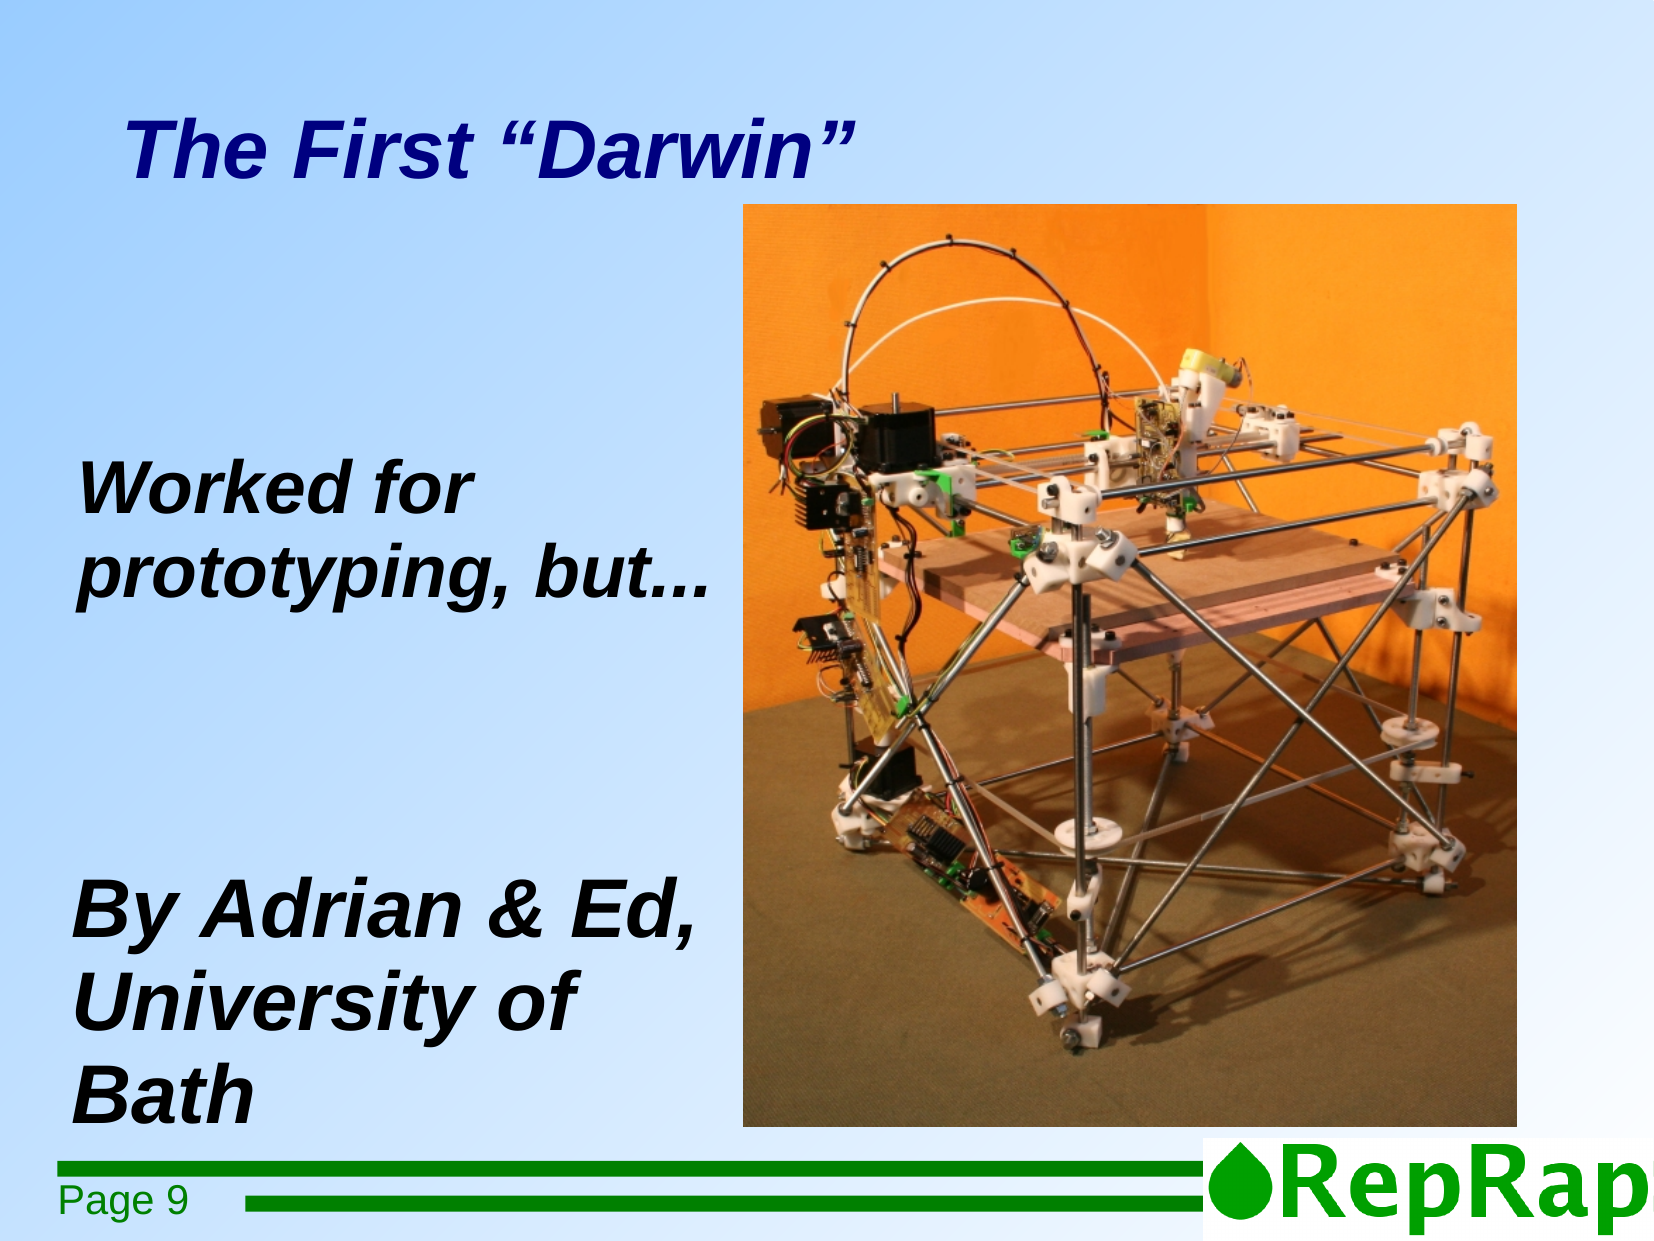

# The First “Darwin”
Worked for prototyping, but...
By Adrian & Ed, University of Bath